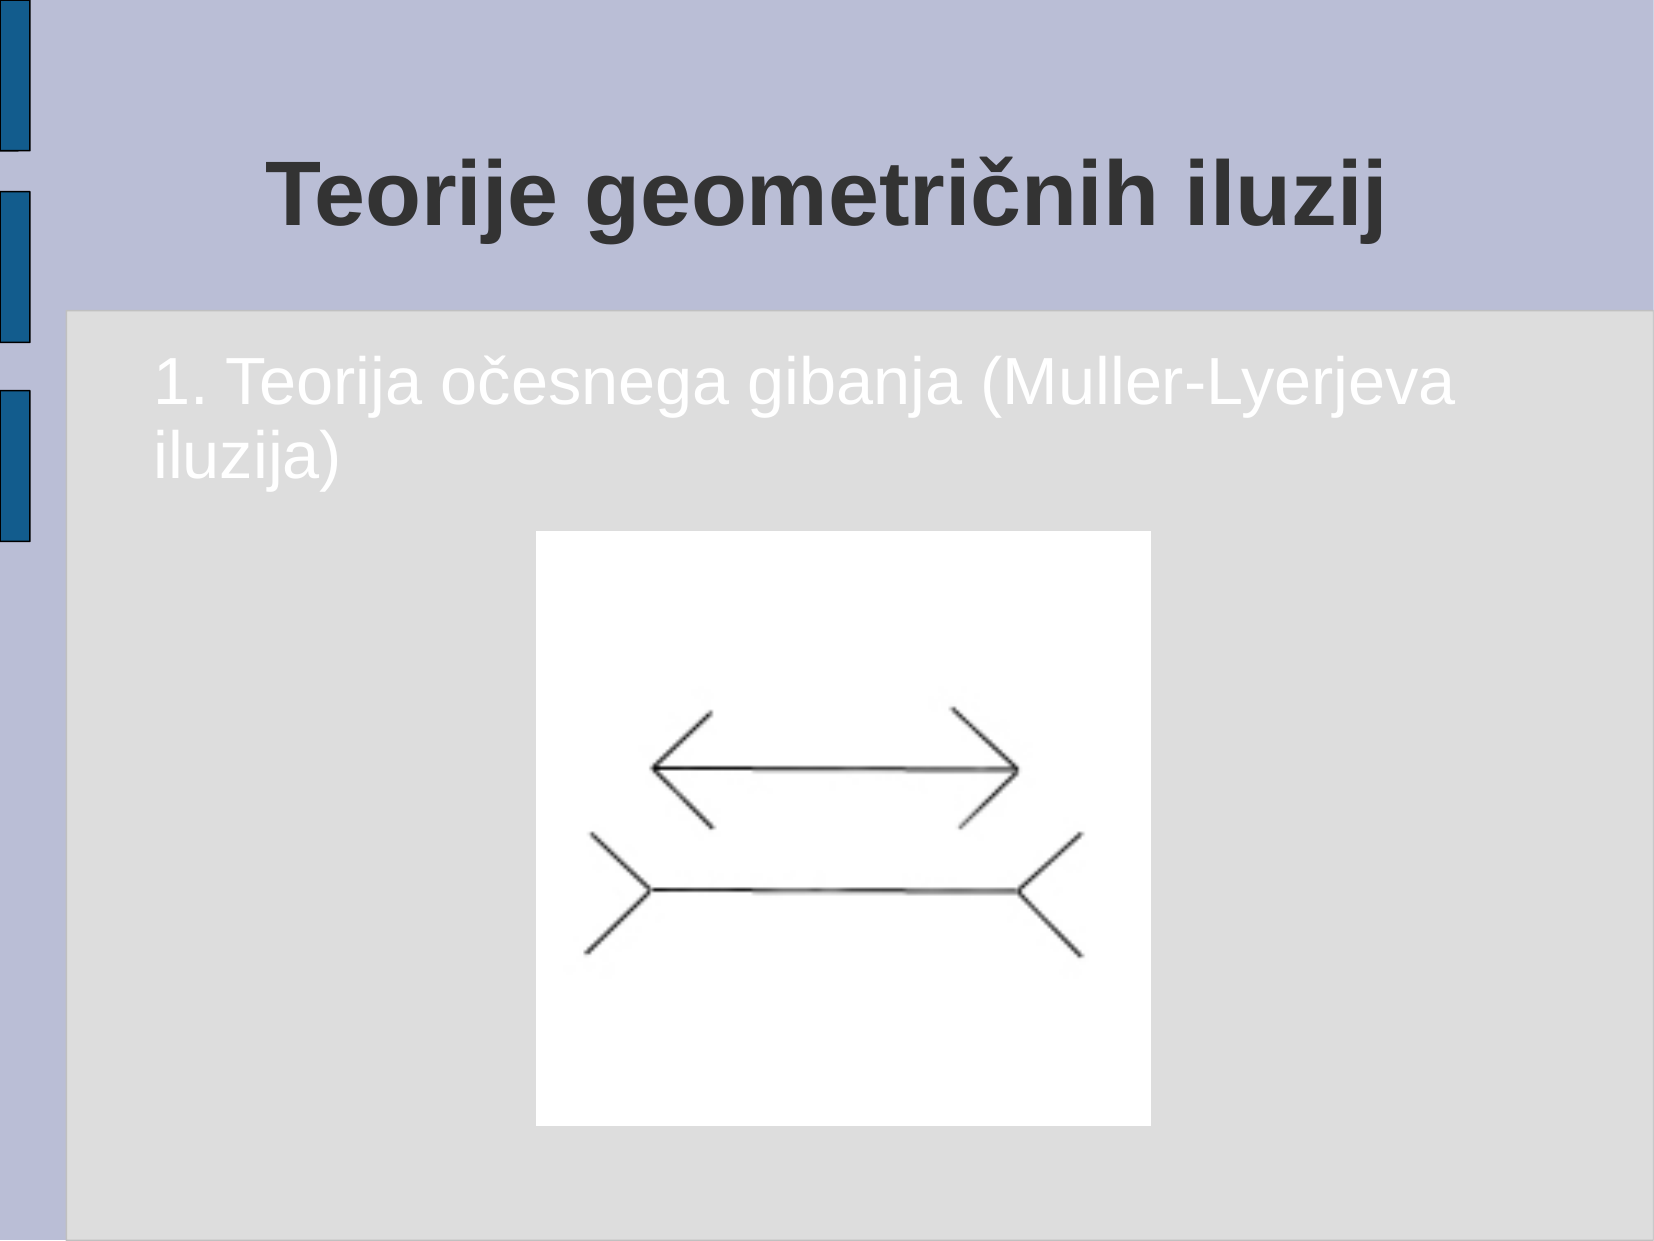

# Teorije geometričnih iluzij
1. Teorija očesnega gibanja (Muller-Lyerjeva iluzija)‏